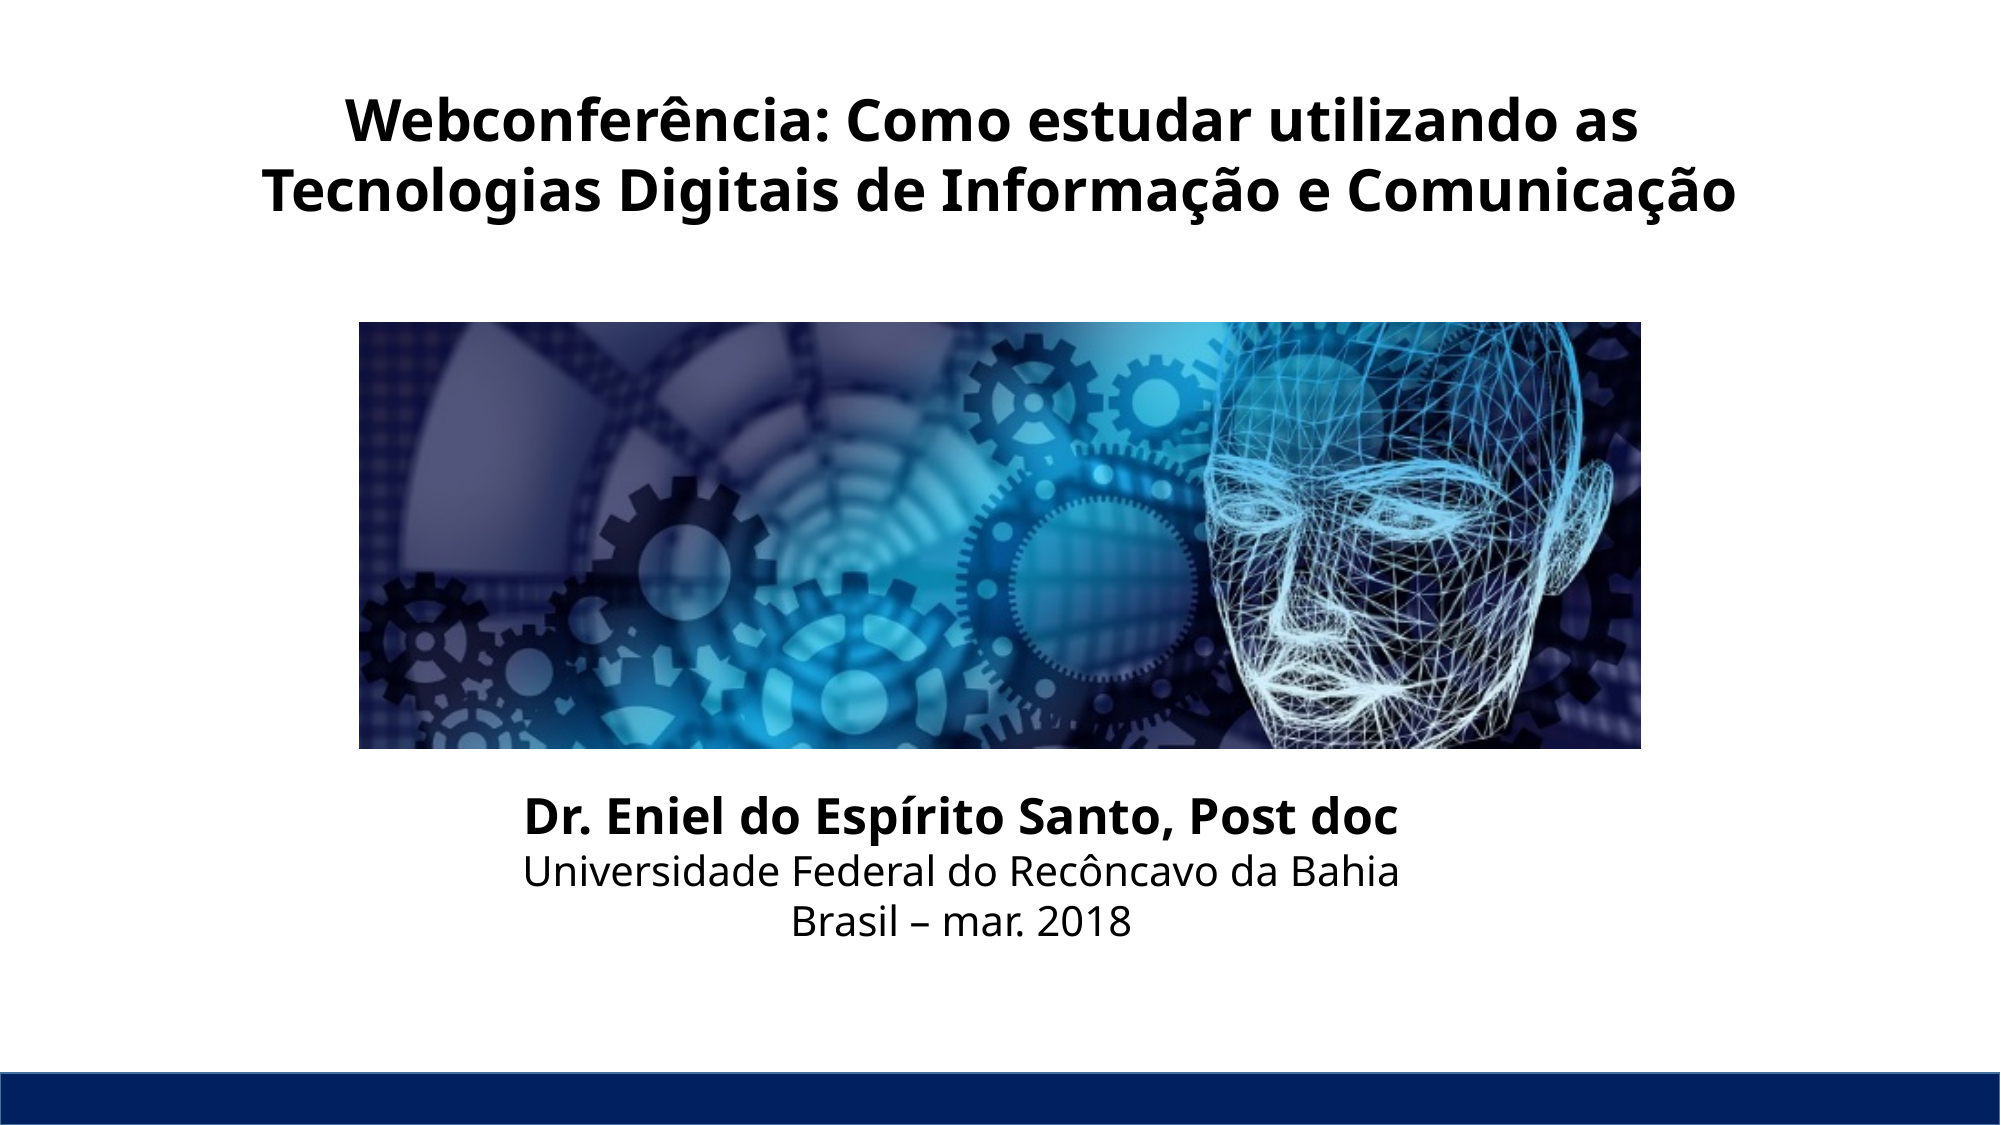

Webconferência: Como estudar utilizando as
Tecnologias Digitais de Informação e Comunicação
Dr. Eniel do Espírito Santo, Post doc
Universidade Federal do Recôncavo da Bahia
Brasil – mar. 2018